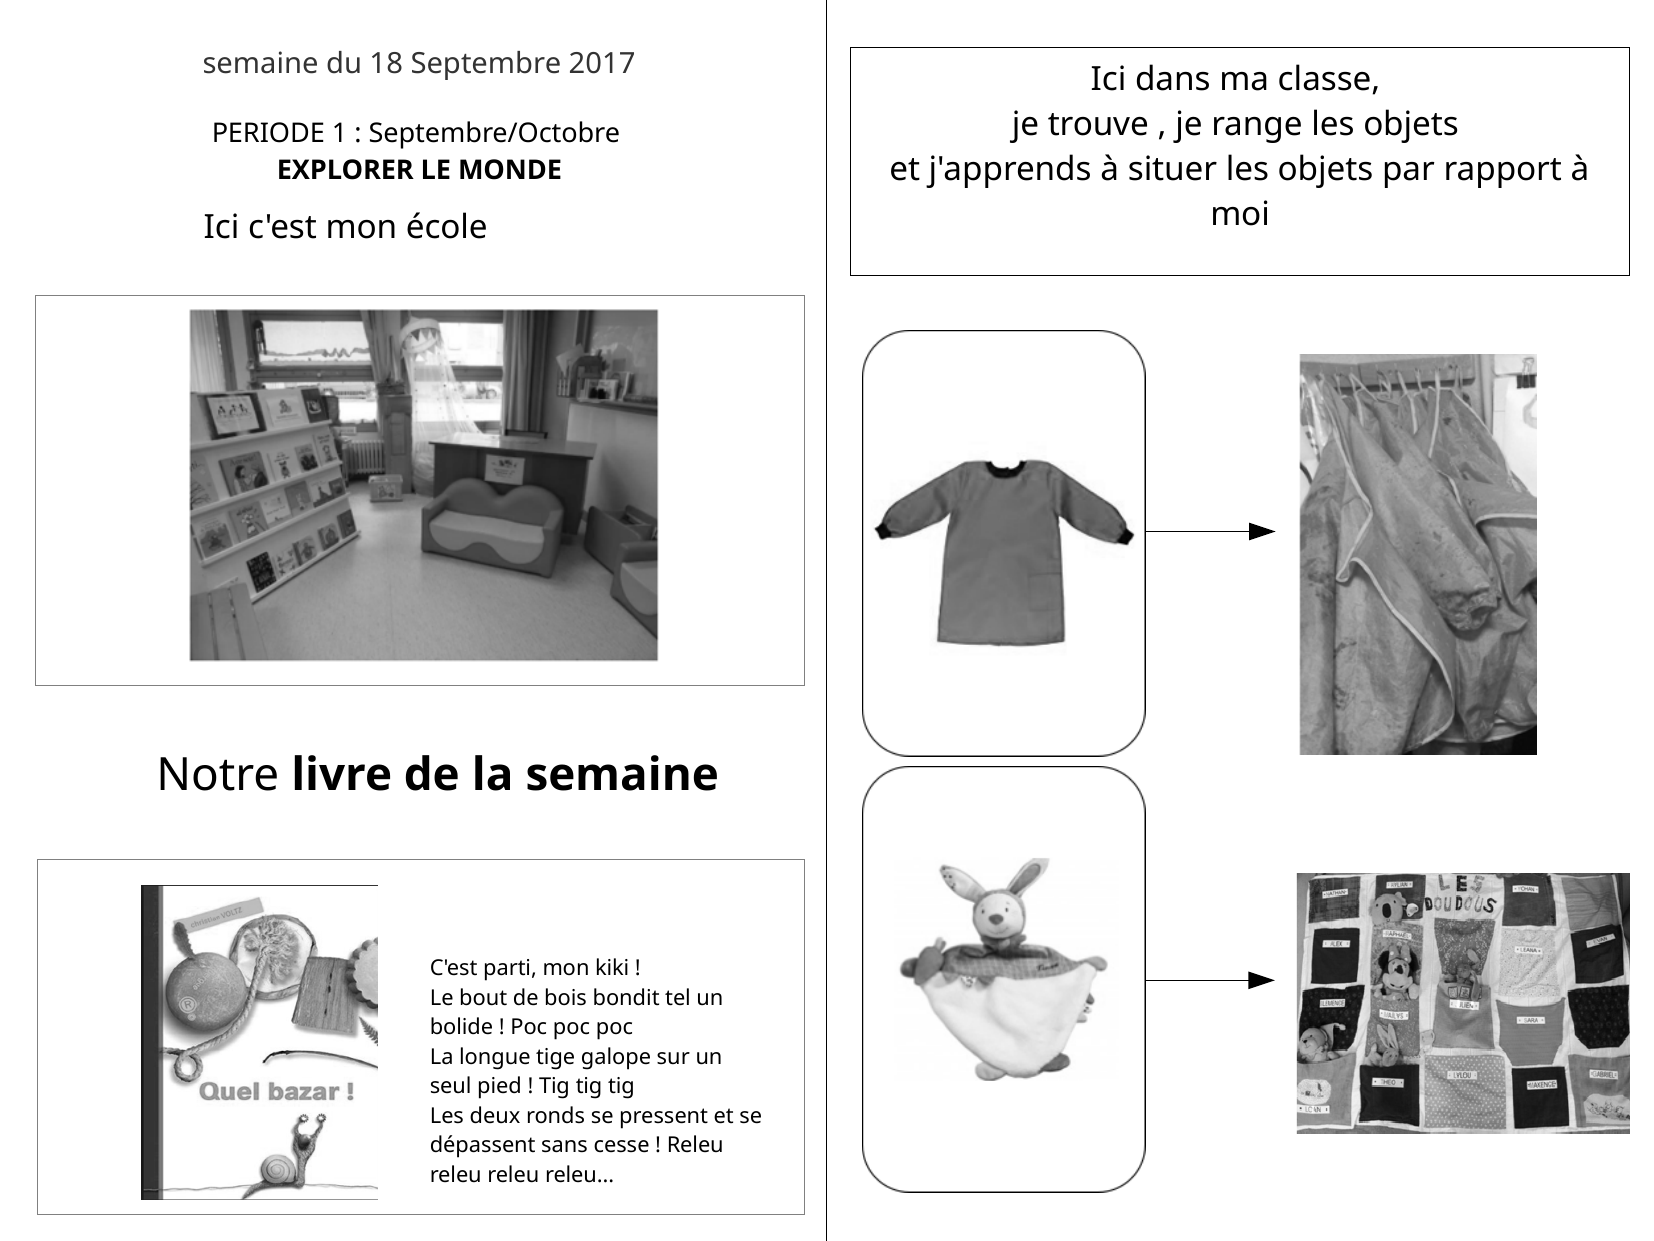

semaine du 18 Septembre 2017
Ici dans ma classe,
je trouve , je range les objets
et j'apprends à situer les objets par rapport à moi
PERIODE 1 : Septembre/Octobre
EXPLORER LE MONDE
Ici c'est mon école
Notre livre de la semaine
C'est parti, mon kiki !
Le bout de bois bondit tel un bolide ! Poc poc poc
La longue tige galope sur un seul pied ! Tig tig tig
Les deux ronds se pressent et se dépassent sans cesse ! Releu releu releu releu...